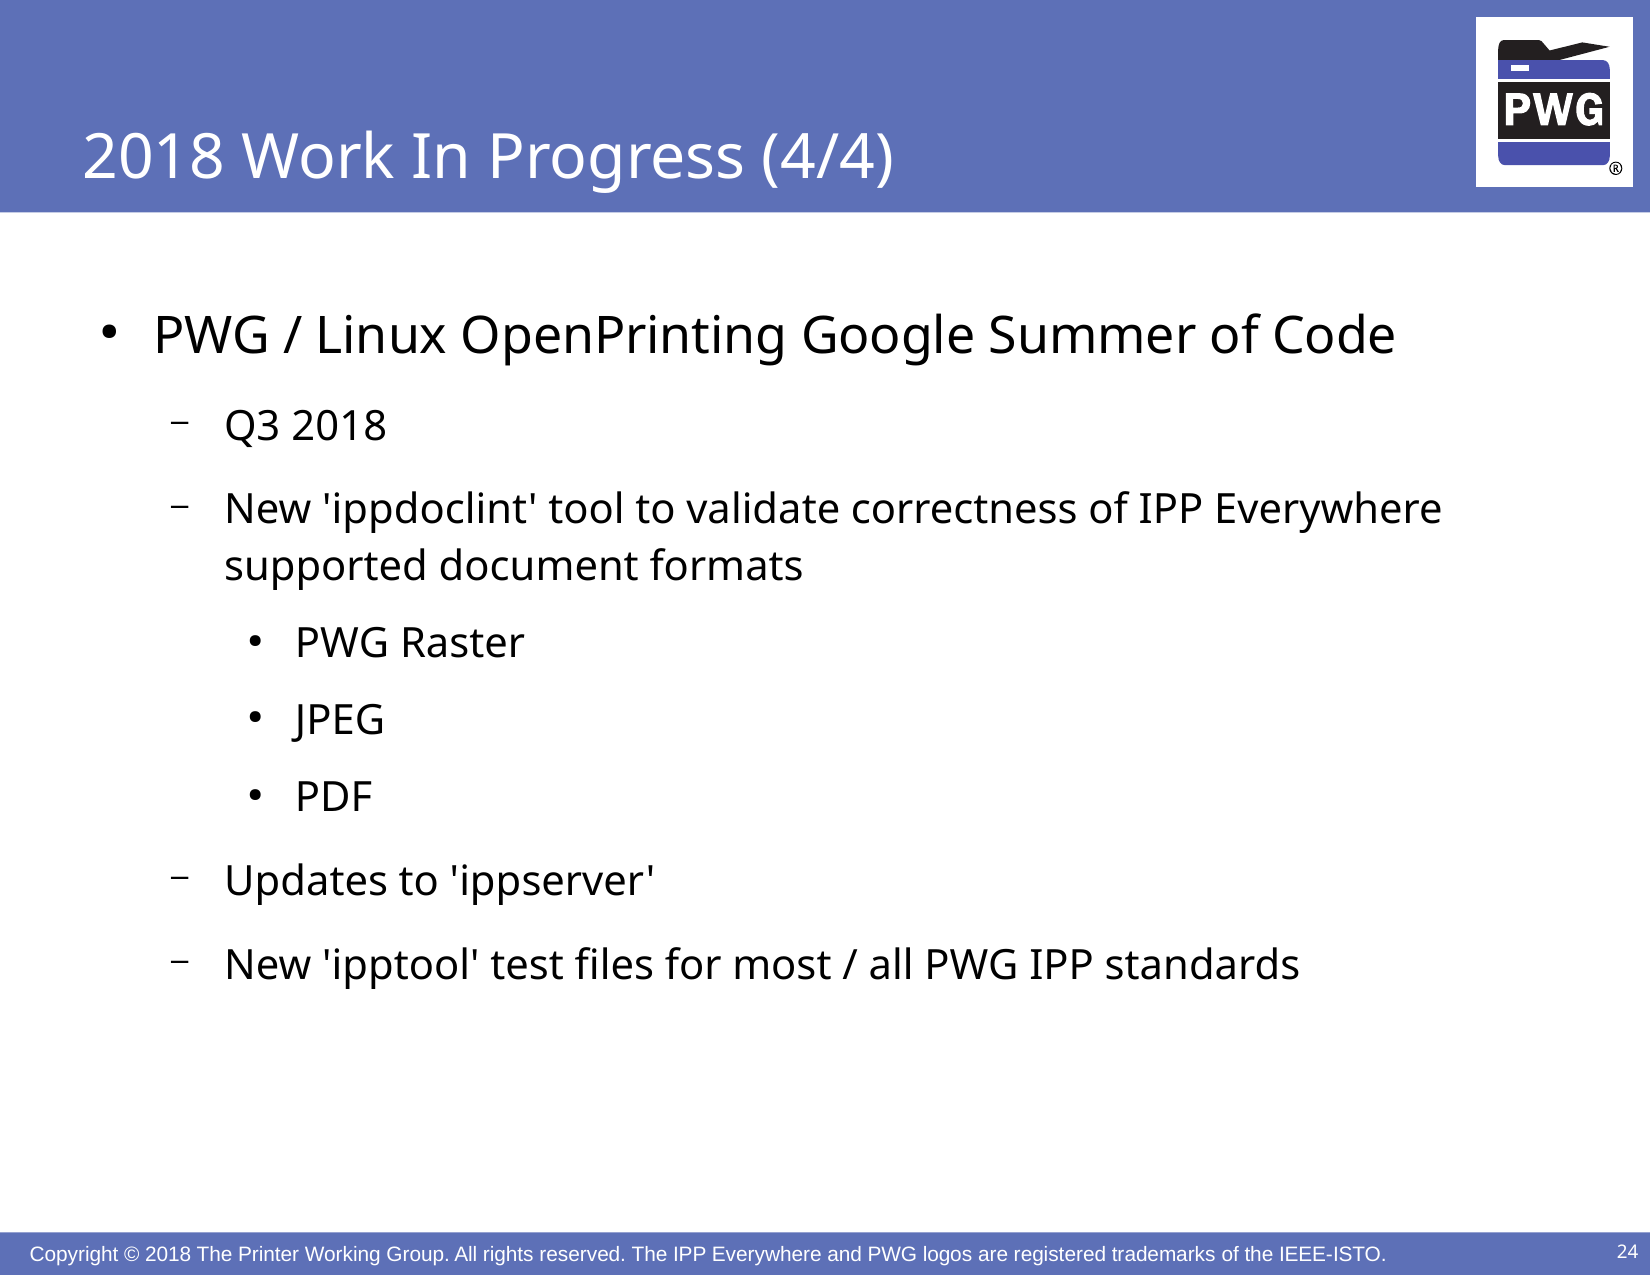

# 2018 Work In Progress (4/4)
PWG / Linux OpenPrinting Google Summer of Code
Q3 2018
New 'ippdoclint' tool to validate correctness of IPP Everywhere supported document formats
PWG Raster
JPEG
PDF
Updates to 'ippserver'
New 'ipptool' test files for most / all PWG IPP standards